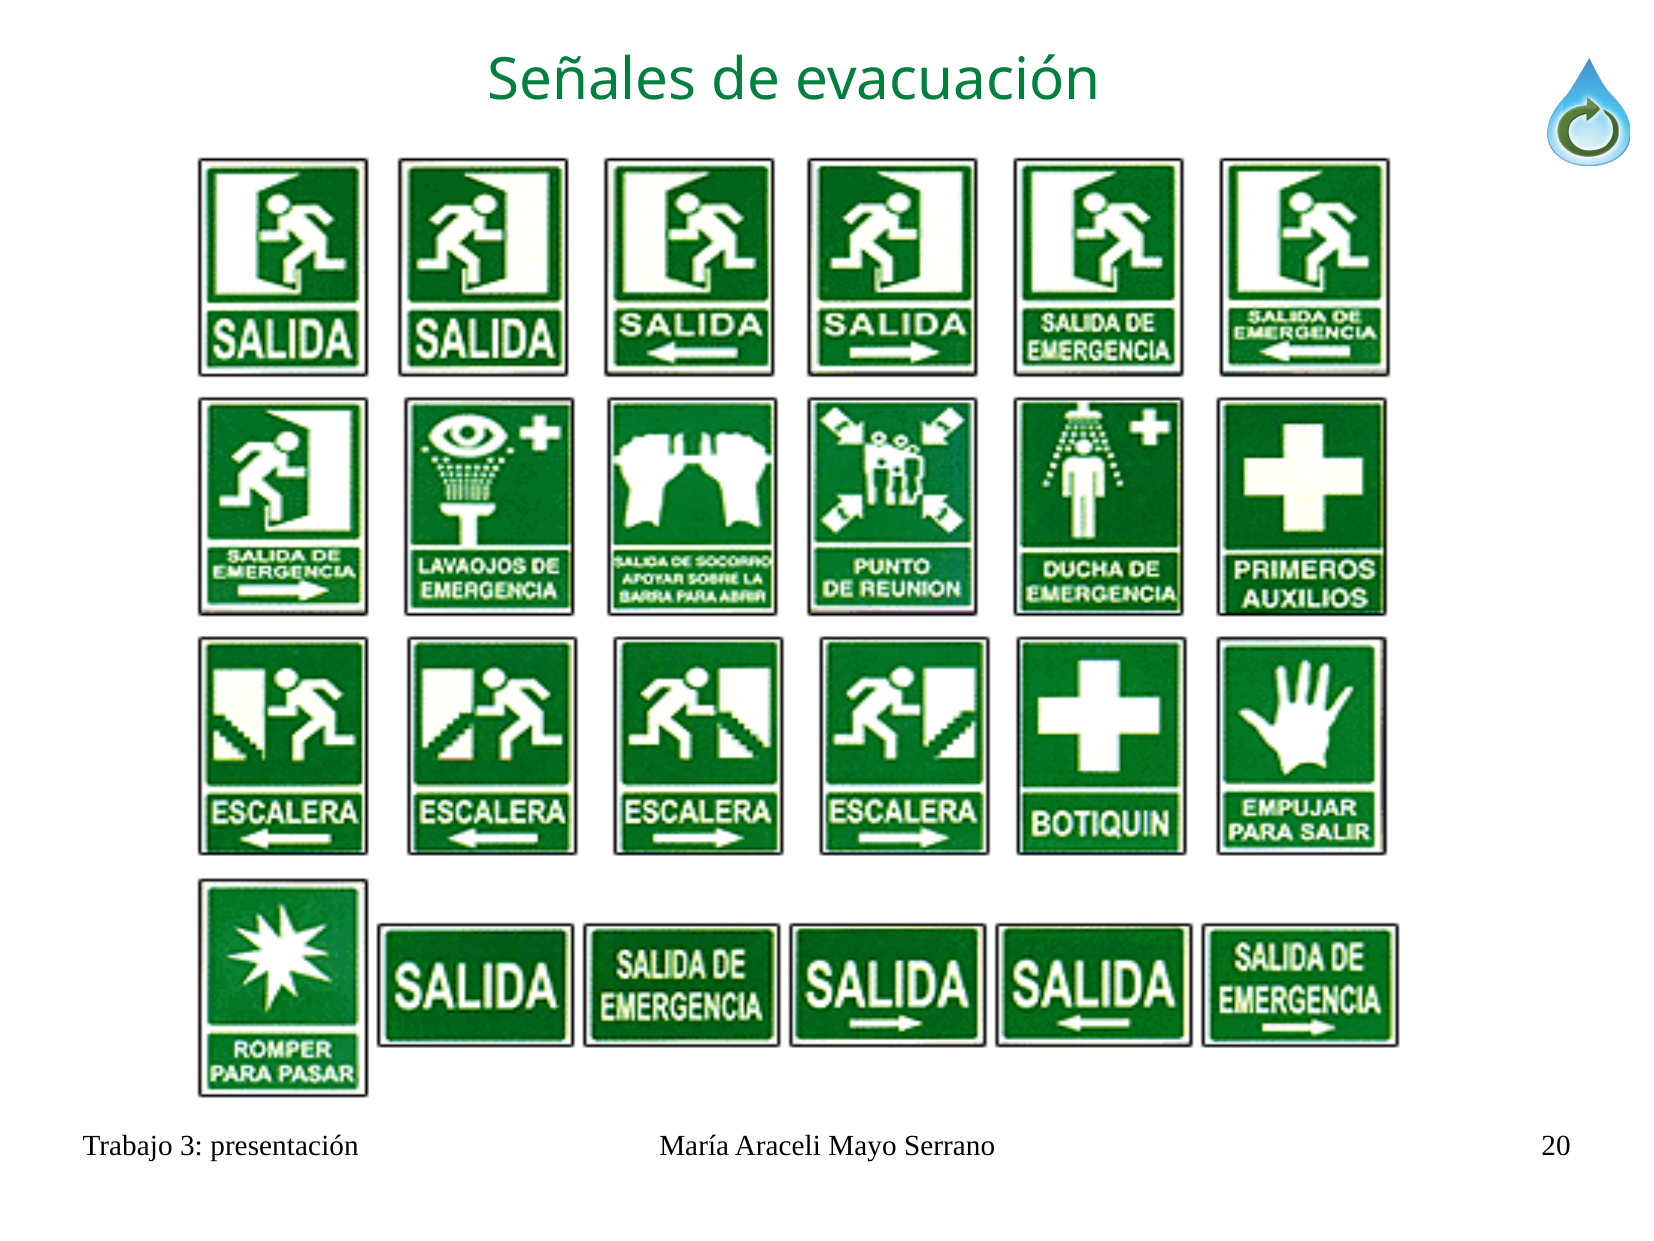

Señales de evacuación
Trabajo 3: presentación
María Araceli Mayo Serrano
20